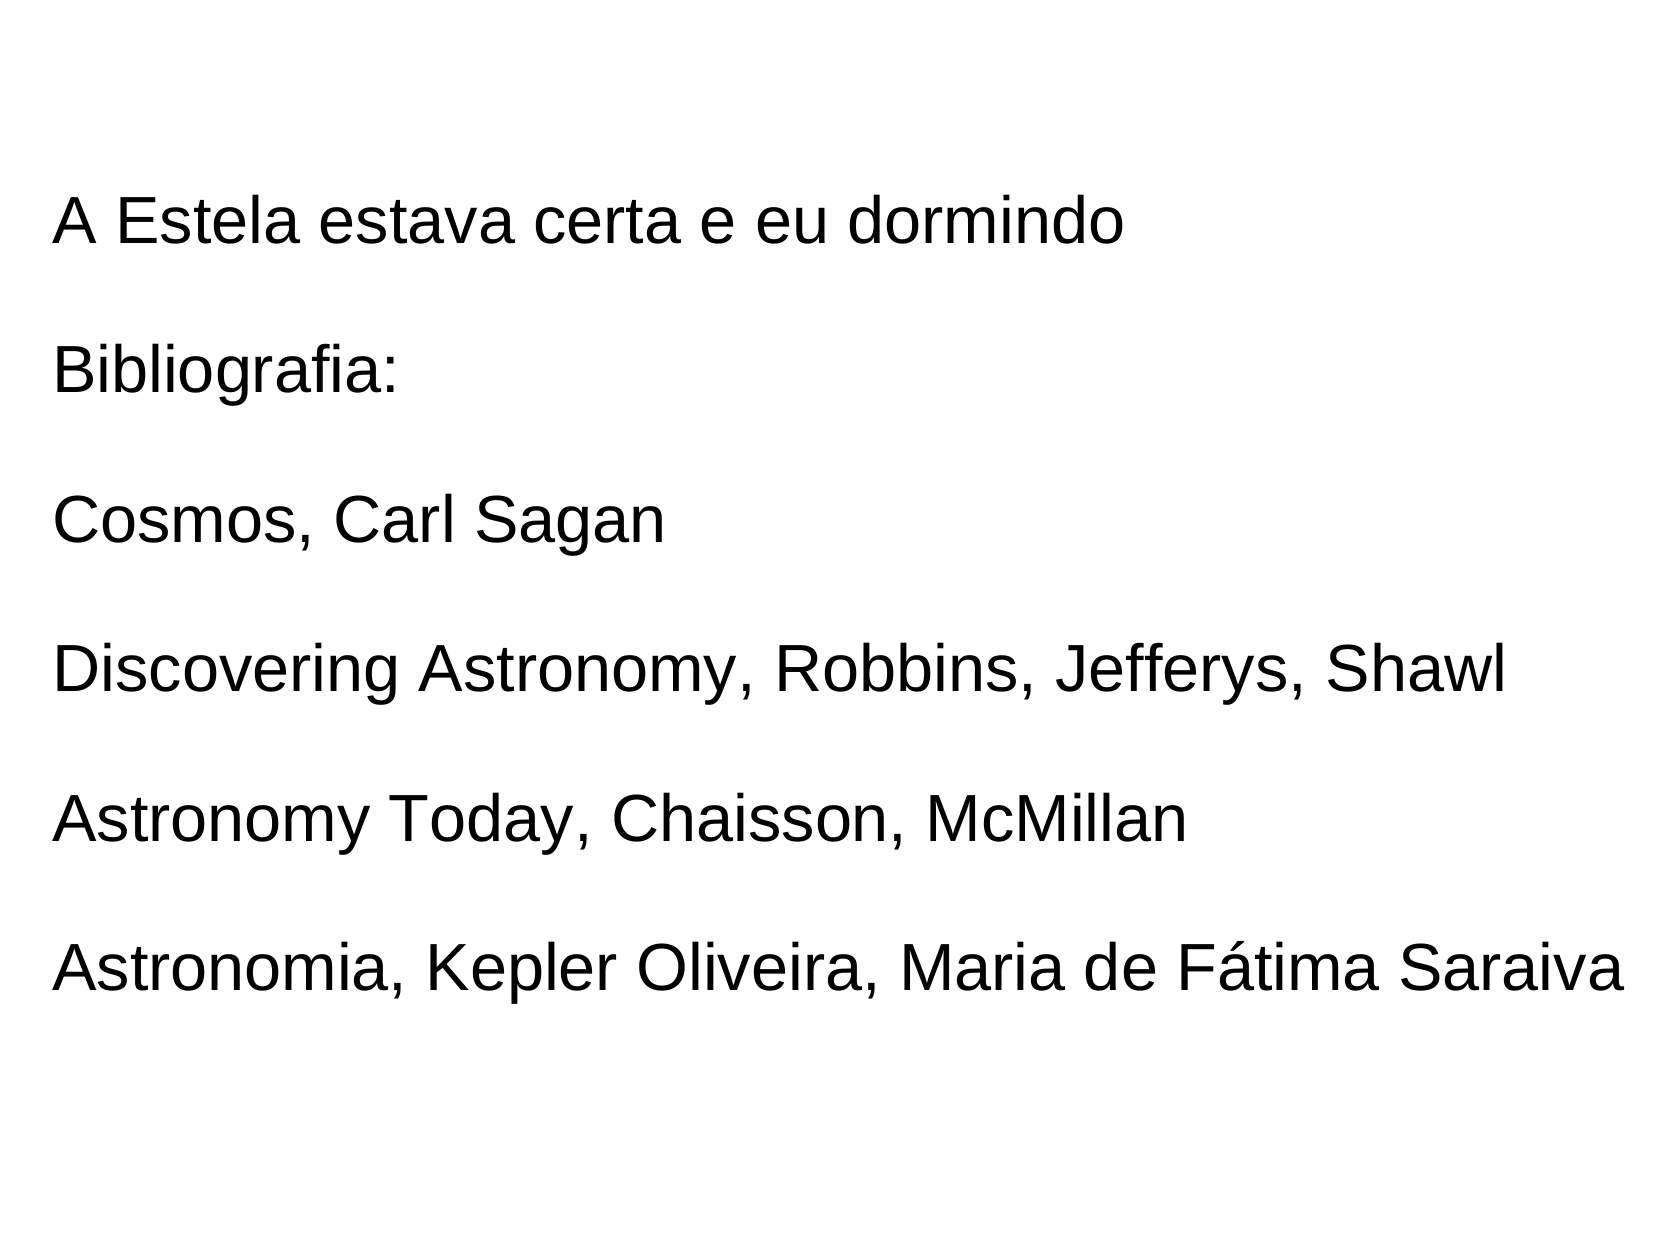

A Estela estava certa e eu dormindo
Bibliografia:
Cosmos, Carl Sagan
Discovering Astronomy, Robbins, Jefferys, Shawl
Astronomy Today, Chaisson, McMillan
Astronomia, Kepler Oliveira, Maria de Fátima Saraiva